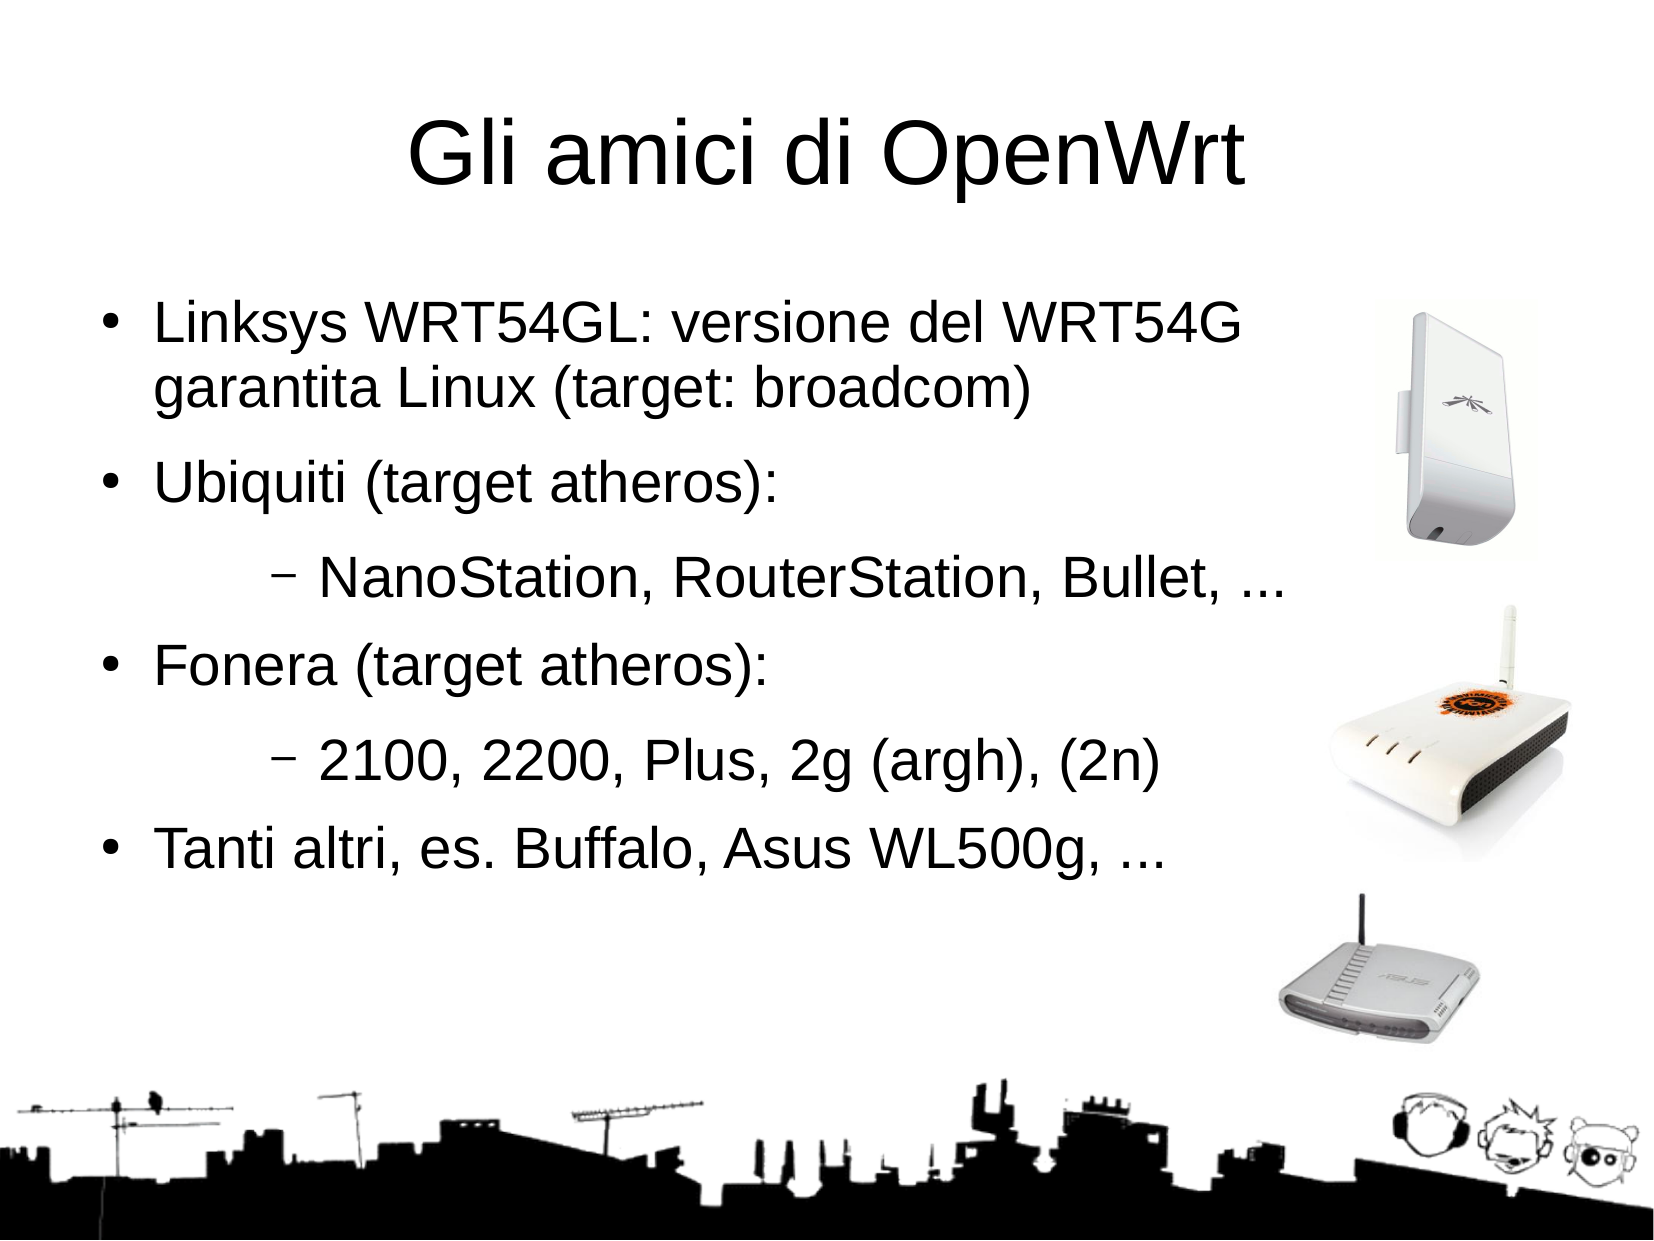

# Gli amici di OpenWrt
Linksys WRT54GL: versione del WRT54G garantita Linux (target: broadcom)
Ubiquiti (target atheros):
NanoStation, RouterStation, Bullet, ...
Fonera (target atheros):
2100, 2200, Plus, 2g (argh), (2n)
Tanti altri, es. Buffalo, Asus WL500g, ...